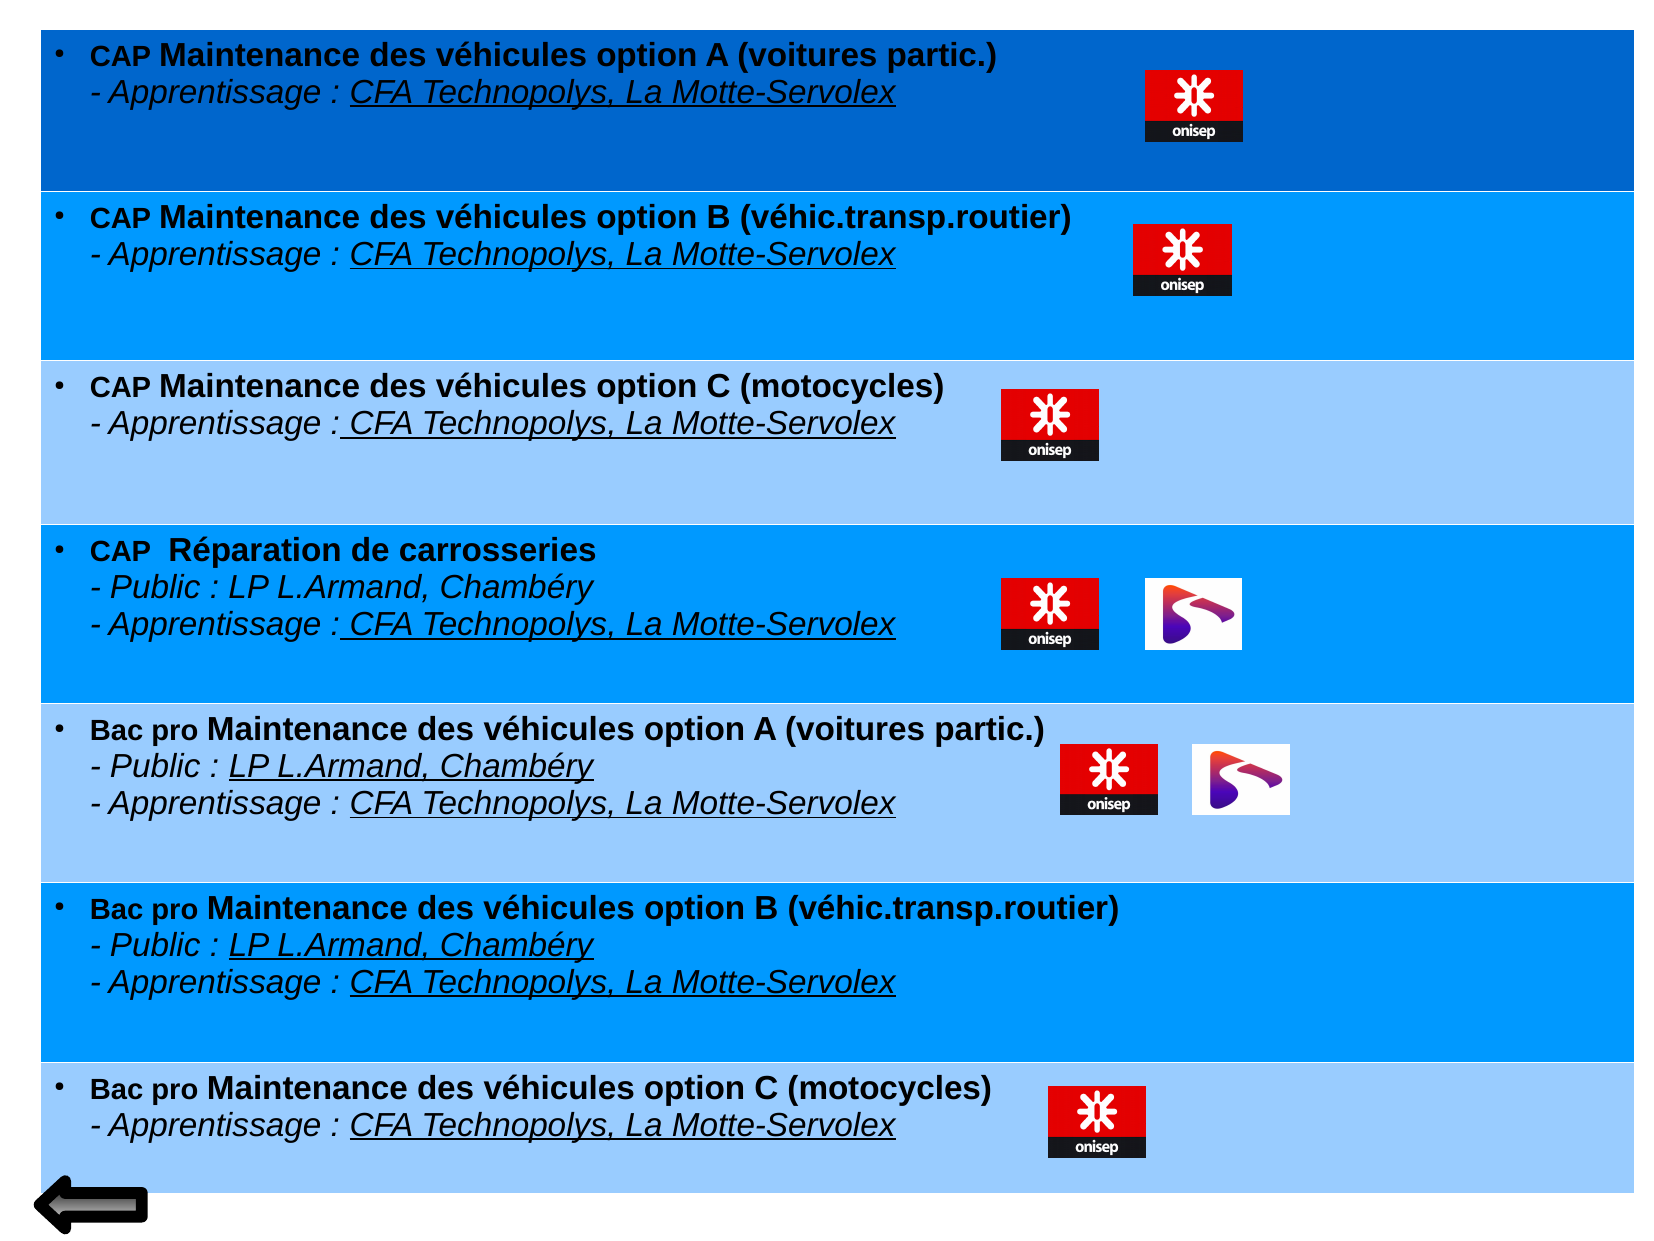

| CAP Maintenance des véhicules option A (voitures partic.) - Apprentissage : CFA Technopolys, La Motte-Servolex |
| --- |
| CAP Maintenance des véhicules option B (véhic.transp.routier) - Apprentissage : CFA Technopolys, La Motte-Servolex |
| CAP Maintenance des véhicules option C (motocycles) - Apprentissage : CFA Technopolys, La Motte-Servolex |
| CAP Réparation de carrosseries - Public : LP L.Armand, Chambéry - Apprentissage : CFA Technopolys, La Motte-Servolex |
| Bac pro Maintenance des véhicules option A (voitures partic.) - Public : LP L.Armand, Chambéry - Apprentissage : CFA Technopolys, La Motte-Servolex |
| Bac pro Maintenance des véhicules option B (véhic.transp.routier) - Public : LP L.Armand, Chambéry - Apprentissage : CFA Technopolys, La Motte-Servolex |
| Bac pro Maintenance des véhicules option C (motocycles) - Apprentissage : CFA Technopolys, La Motte-Servolex |